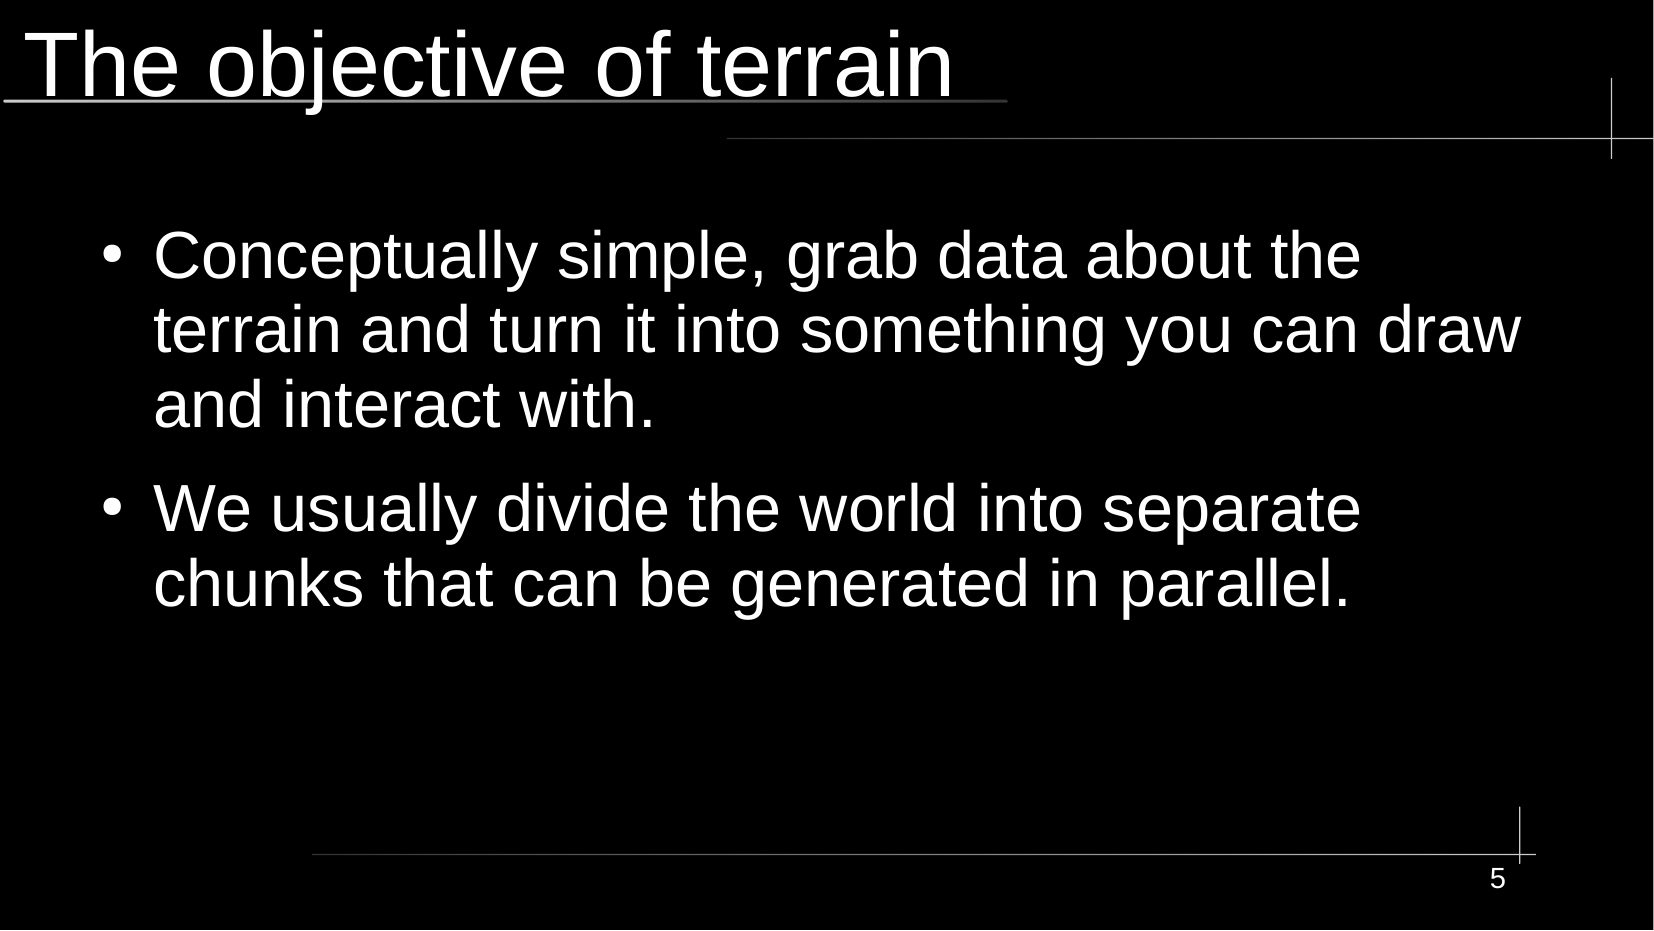

# The objective of terrain
Conceptually simple, grab data about the terrain and turn it into something you can draw and interact with.
We usually divide the world into separate chunks that can be generated in parallel.
5